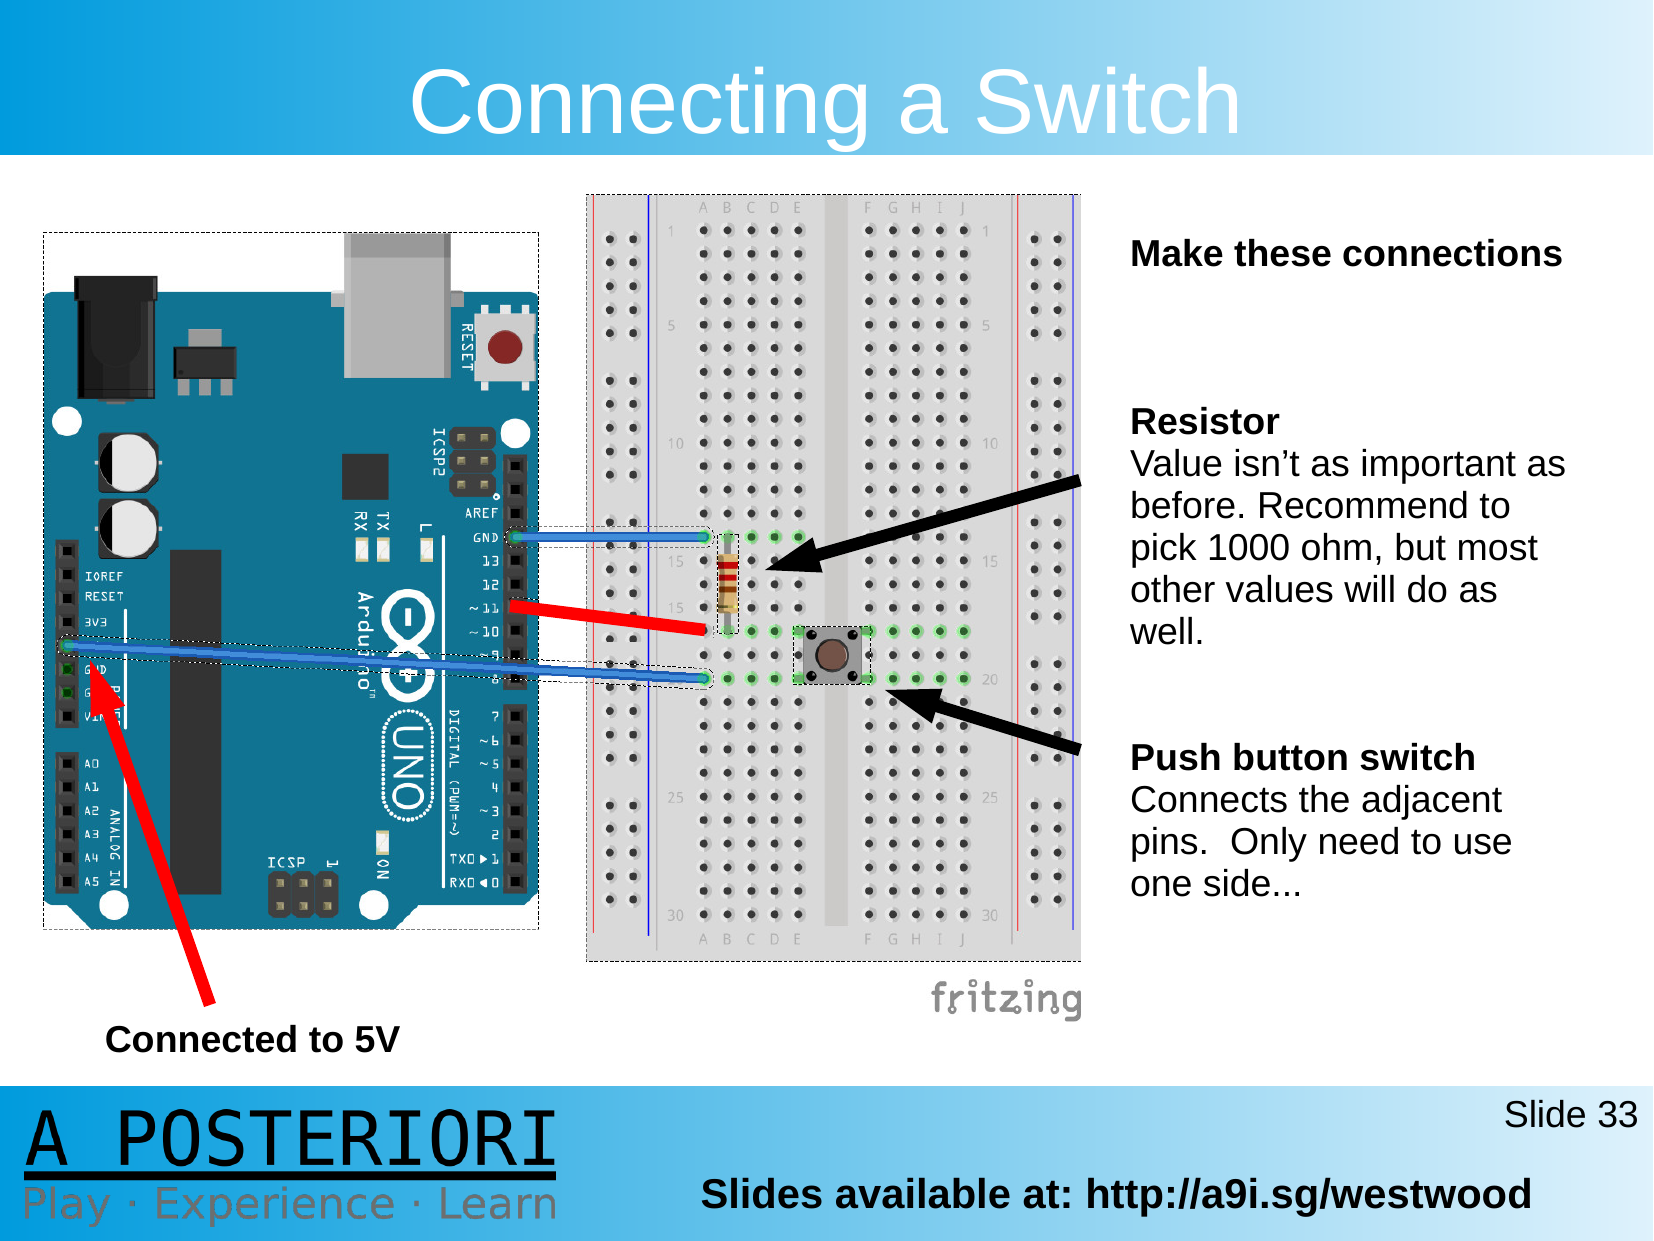

# Connecting a Switch
Make these connections
Resistor
Value isn’t as important as before. Recommend to pick 1000 ohm, but most other values will do as well.
Push button switch
Connects the adjacent pins. Only need to use one side...
Connected to 5V